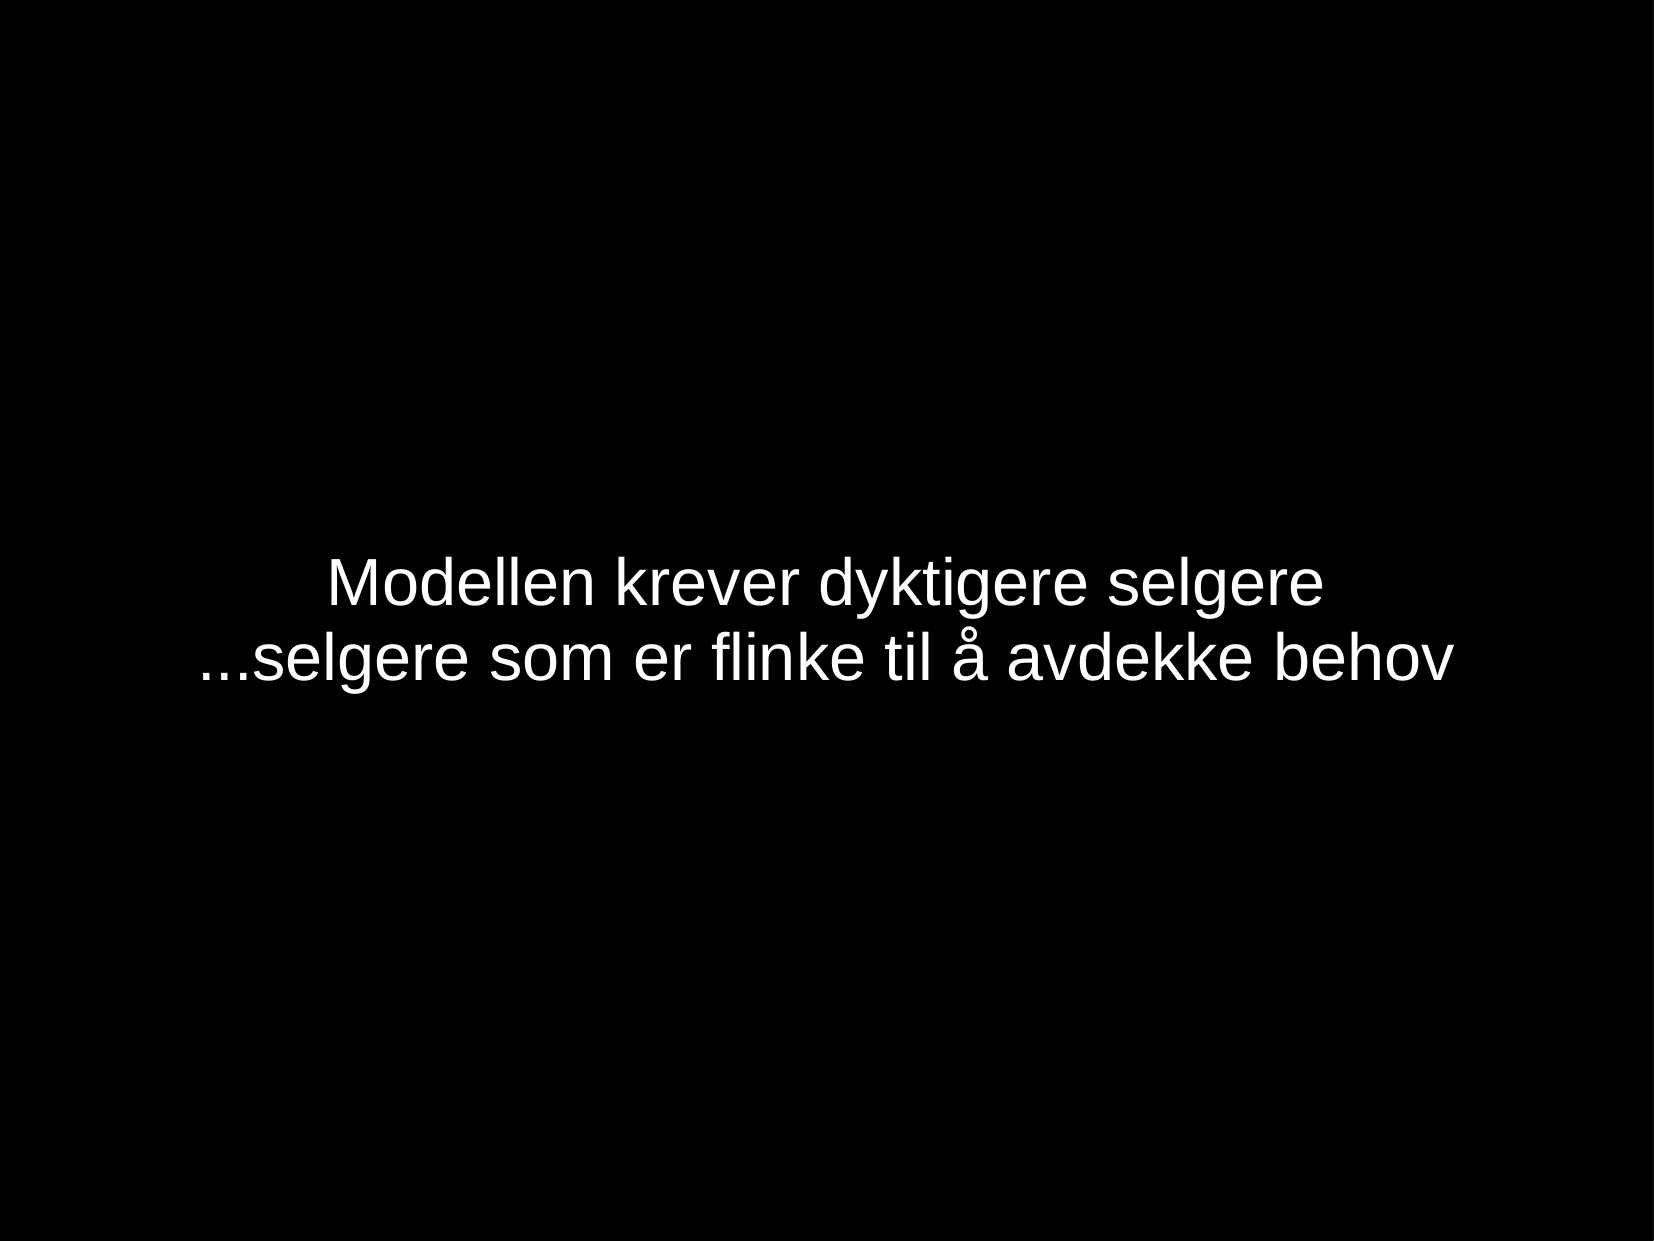

# Modellen krever dyktigere selgere
...selgere som er flinke til å avdekke behov